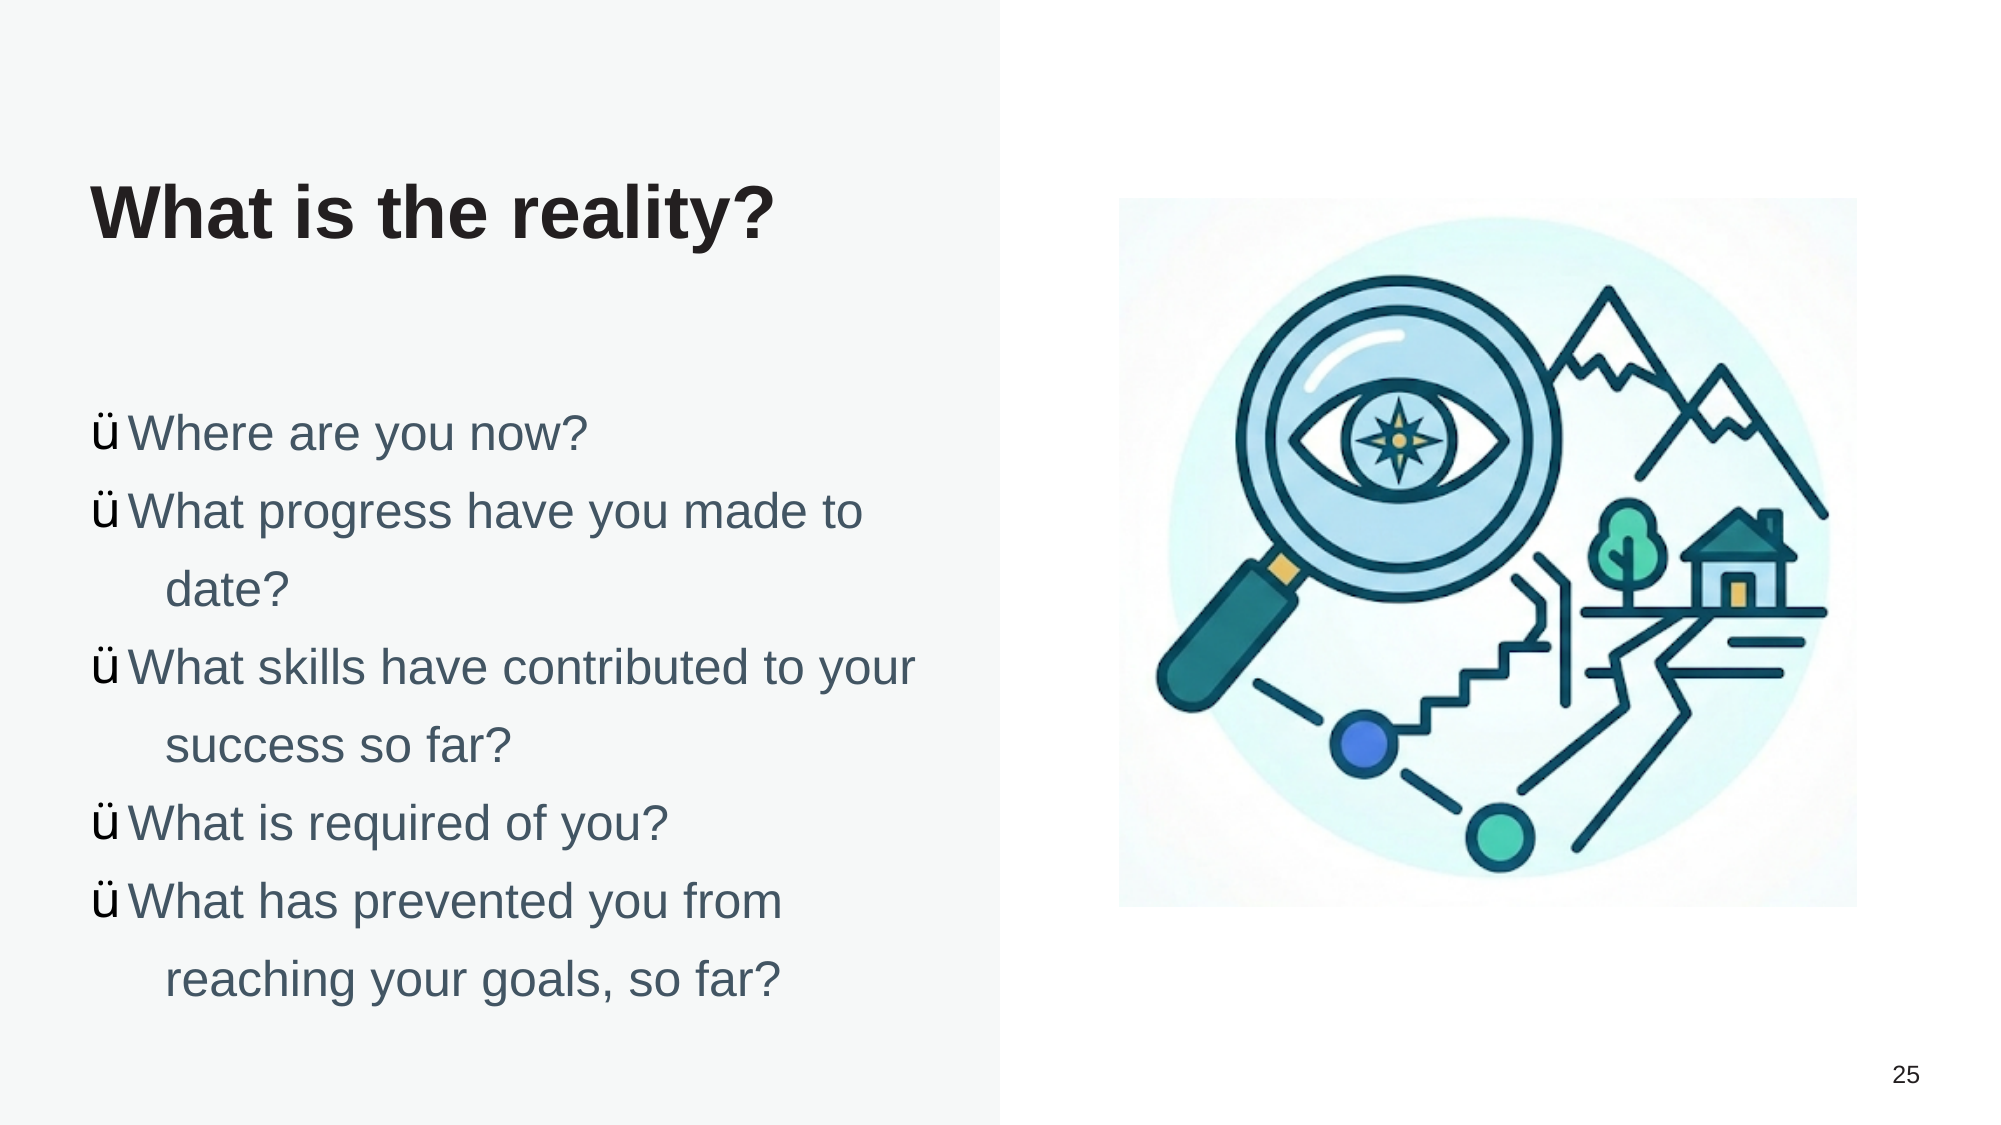

# What is the reality?
Where are you now?
What progress have you made to date?
What skills have contributed to your success so far?
What is required of you?
What has prevented you from reaching your goals, so far?